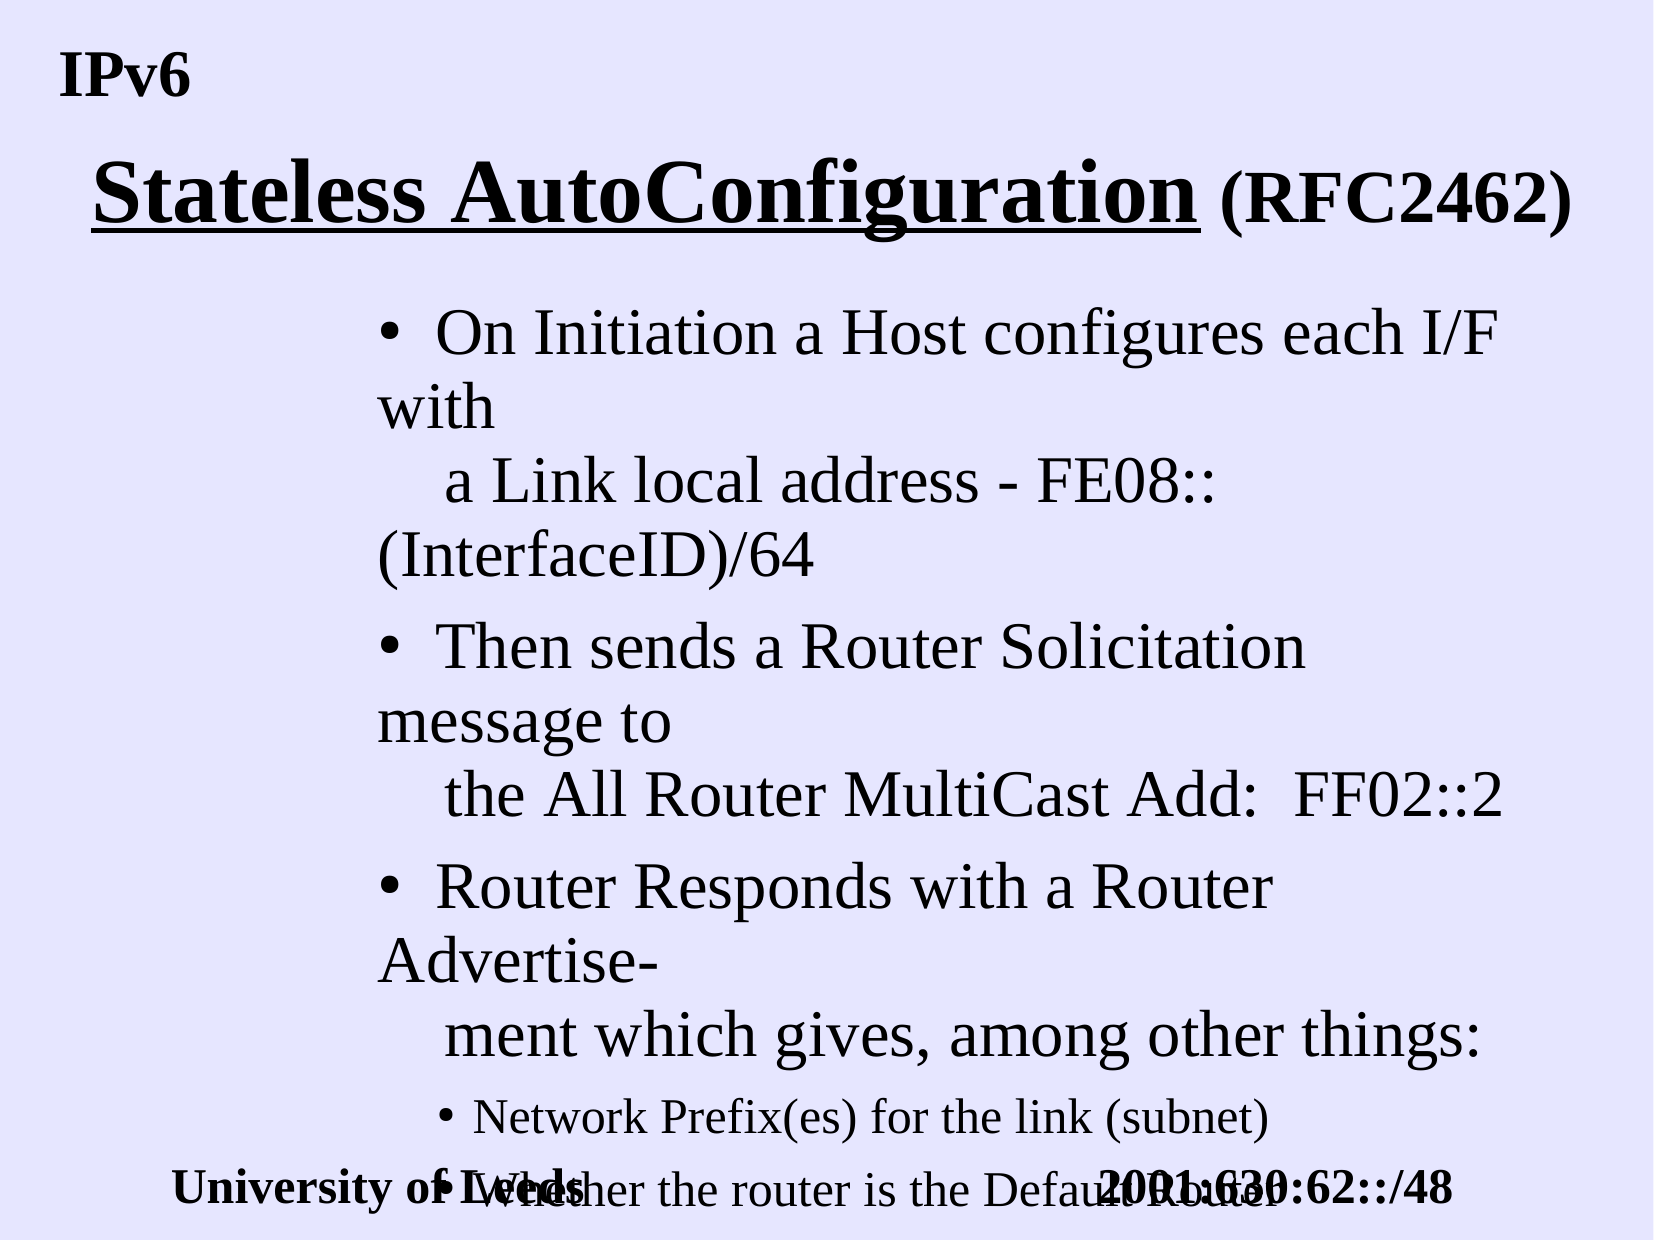

# Stateless AutoConfiguration (RFC2462)
 On Initiation a Host configures each I/F with
 a Link local address - FE08::(InterfaceID)/64
 Then sends a Router Solicitation message to
 the All Router MultiCast Add: FF02::2
 Router Responds with a Router Advertise-
 ment which gives, among other things:
Network Prefix(es) for the link (subnet)
Whether the router is the Default Router
Whether Hosts should use DHCPv6 for further config.